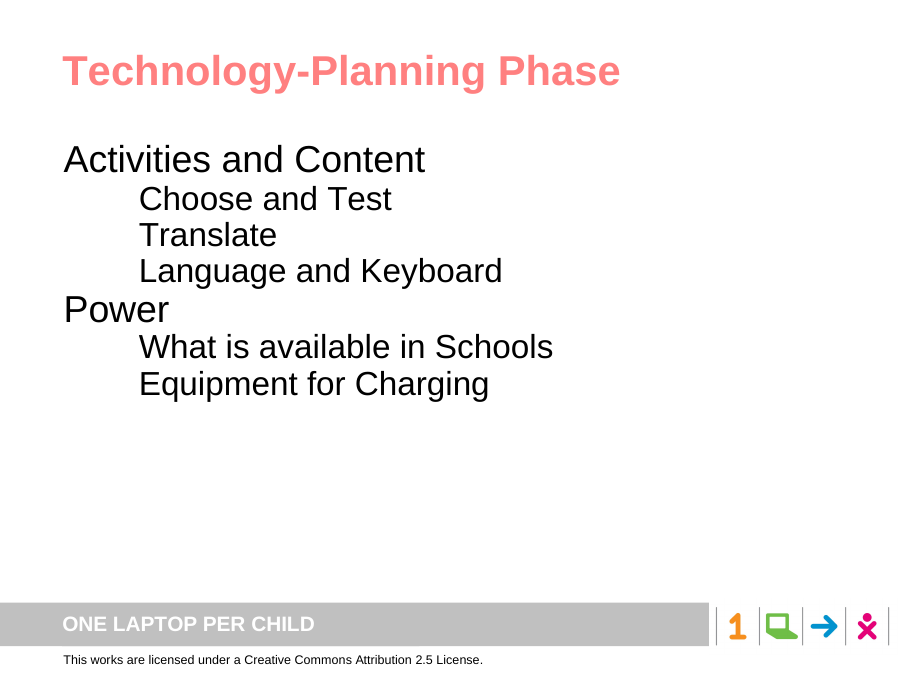

# Technology-Planning Phase
Activities and Content
Choose and Test
Translate
Language and Keyboard
Power
What is available in Schools
Equipment for Charging